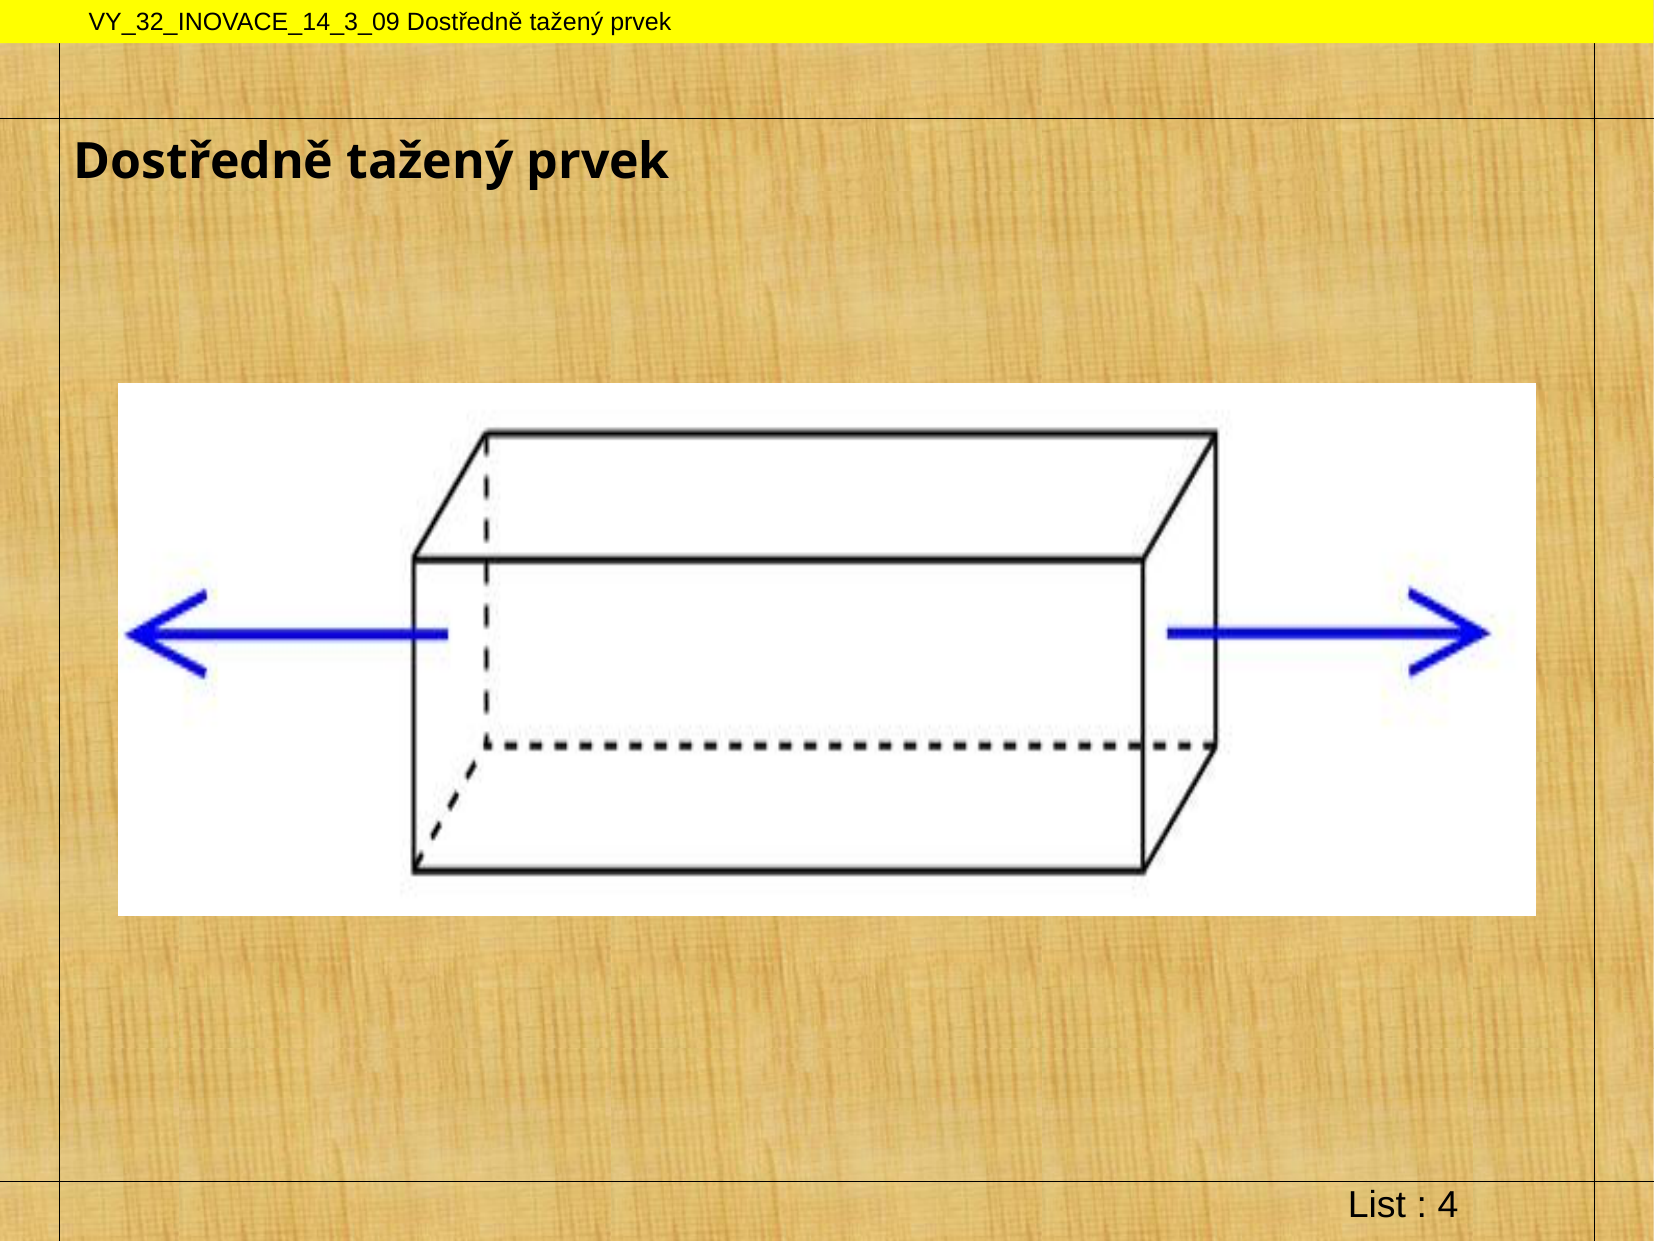

VY_32_INOVACE_14_3_09 Dostředně tažený prvek
Dostředně tažený prvek
List :